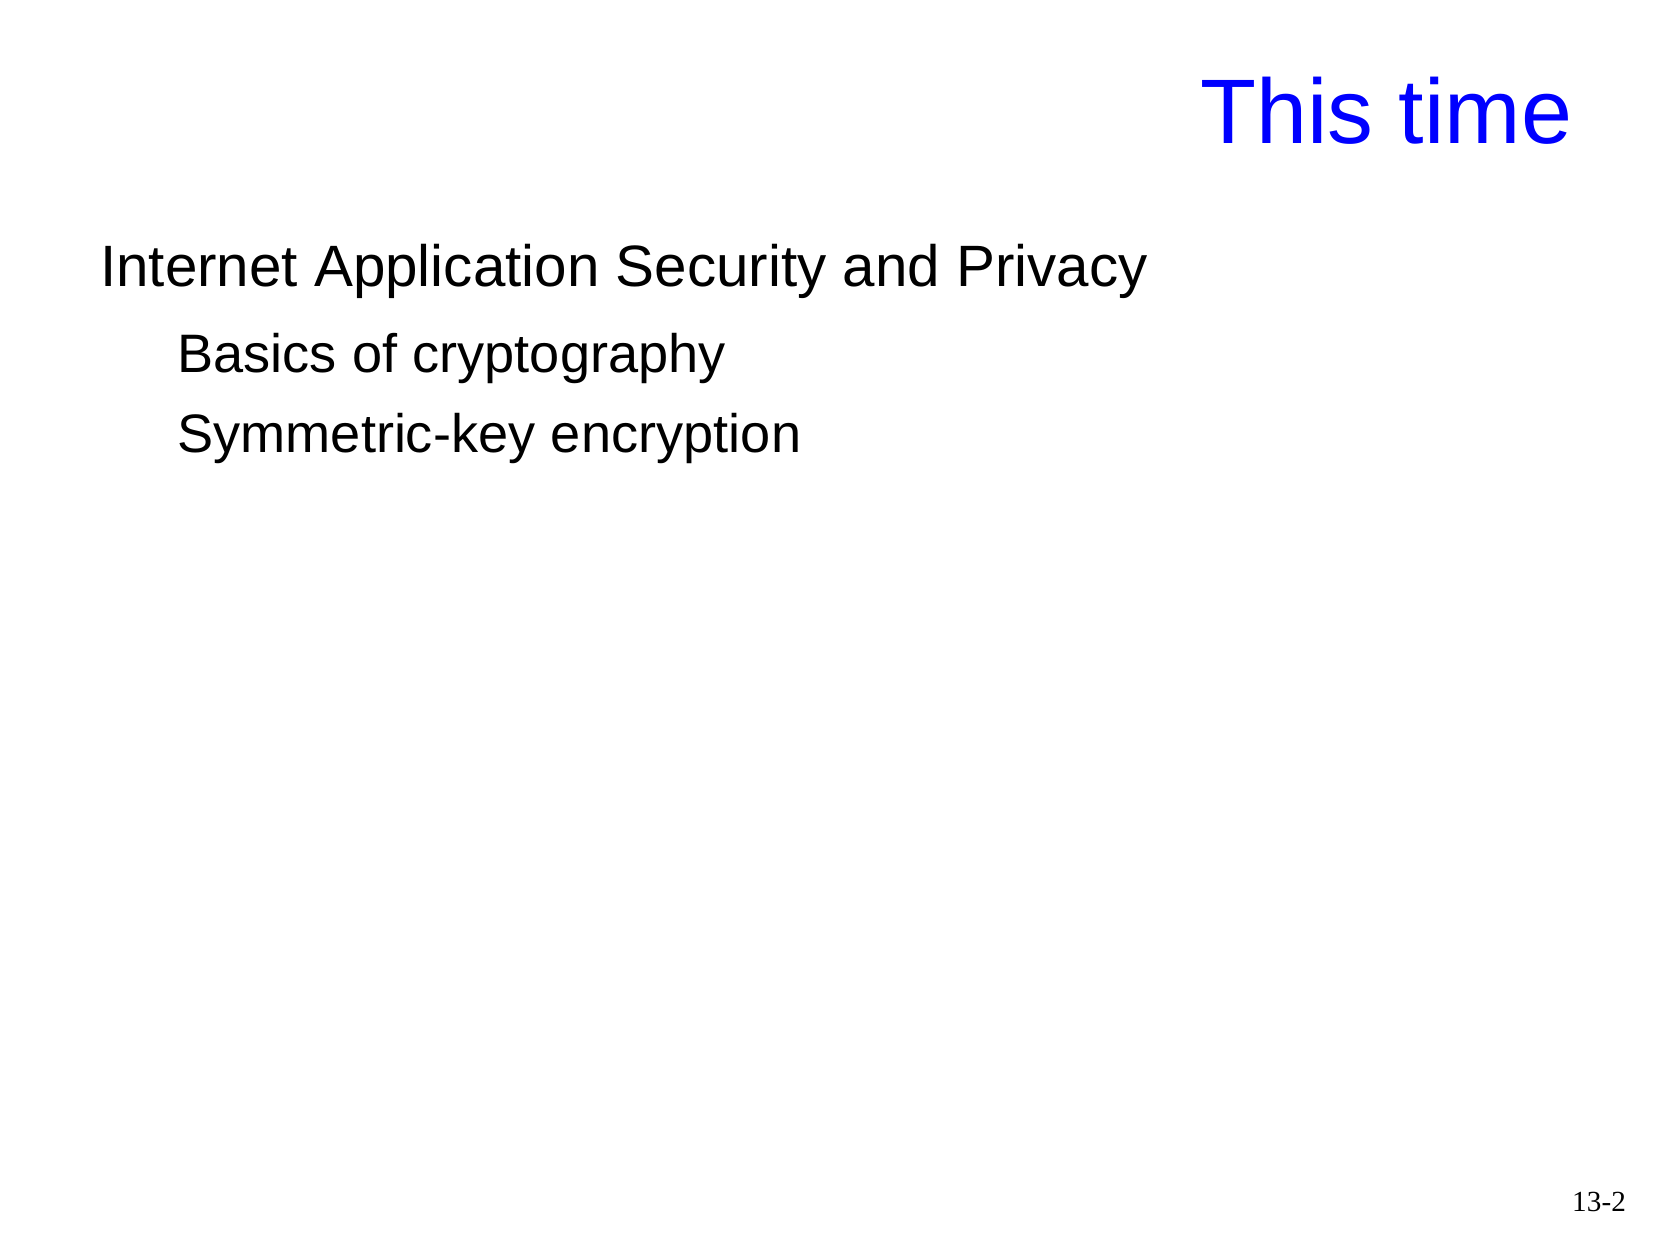

# This time
Internet Application Security and Privacy
Basics of cryptography
Symmetric-key encryption